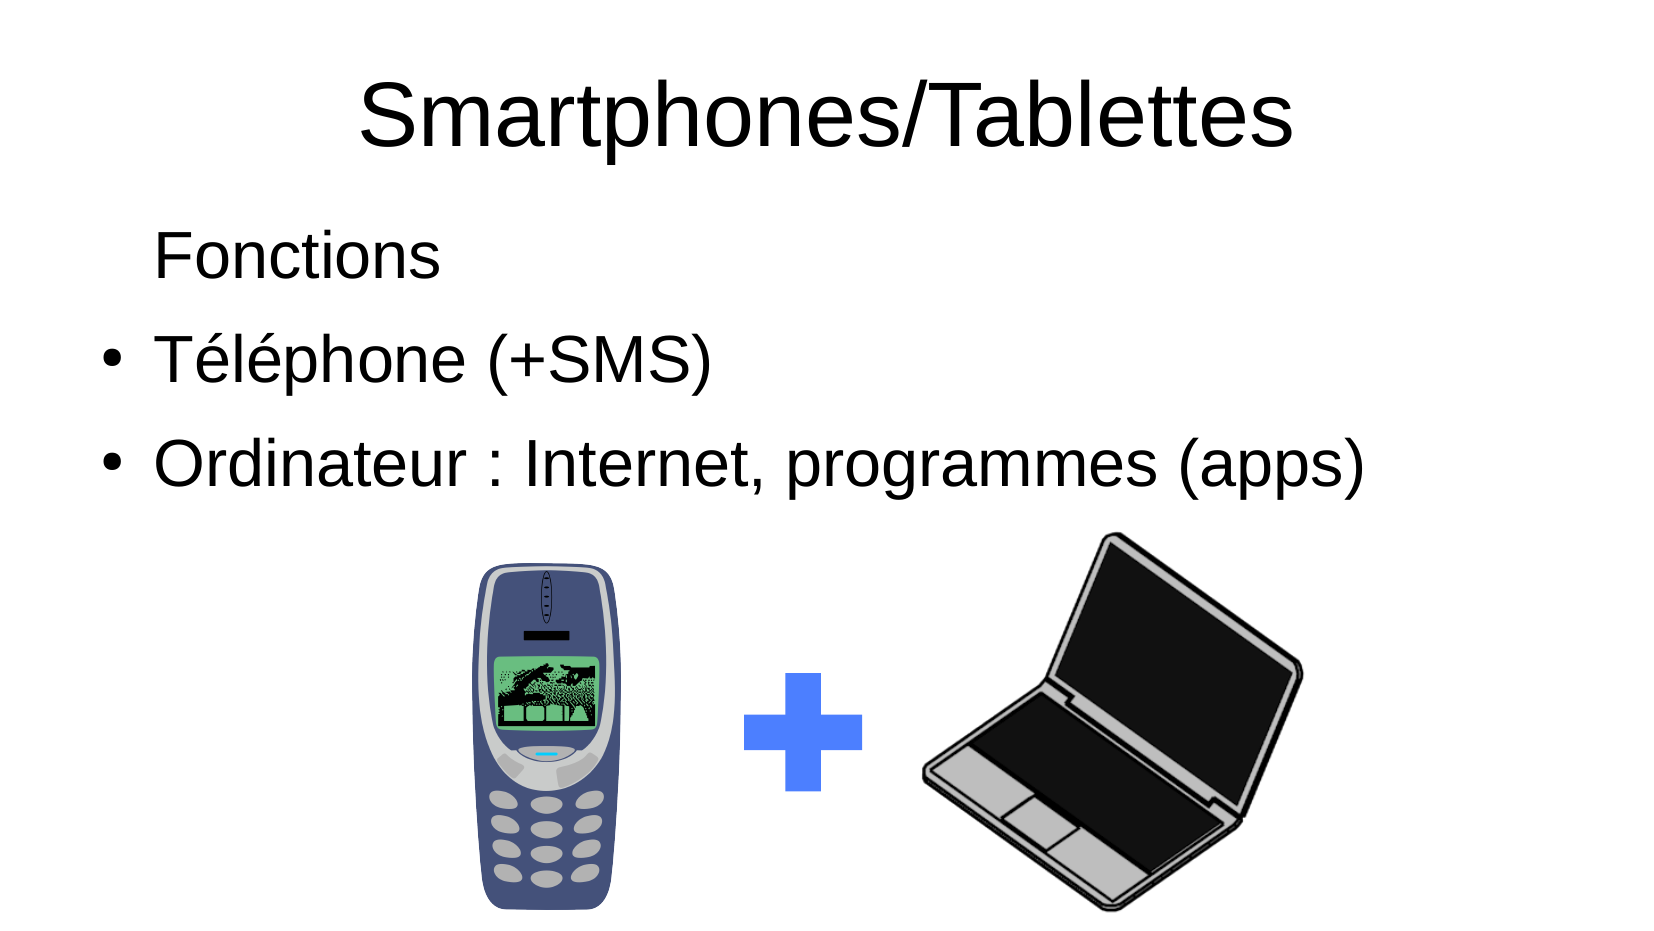

# Smartphones/Tablettes
Fonctions
Téléphone (+SMS)
Ordinateur : Internet, programmes (apps)